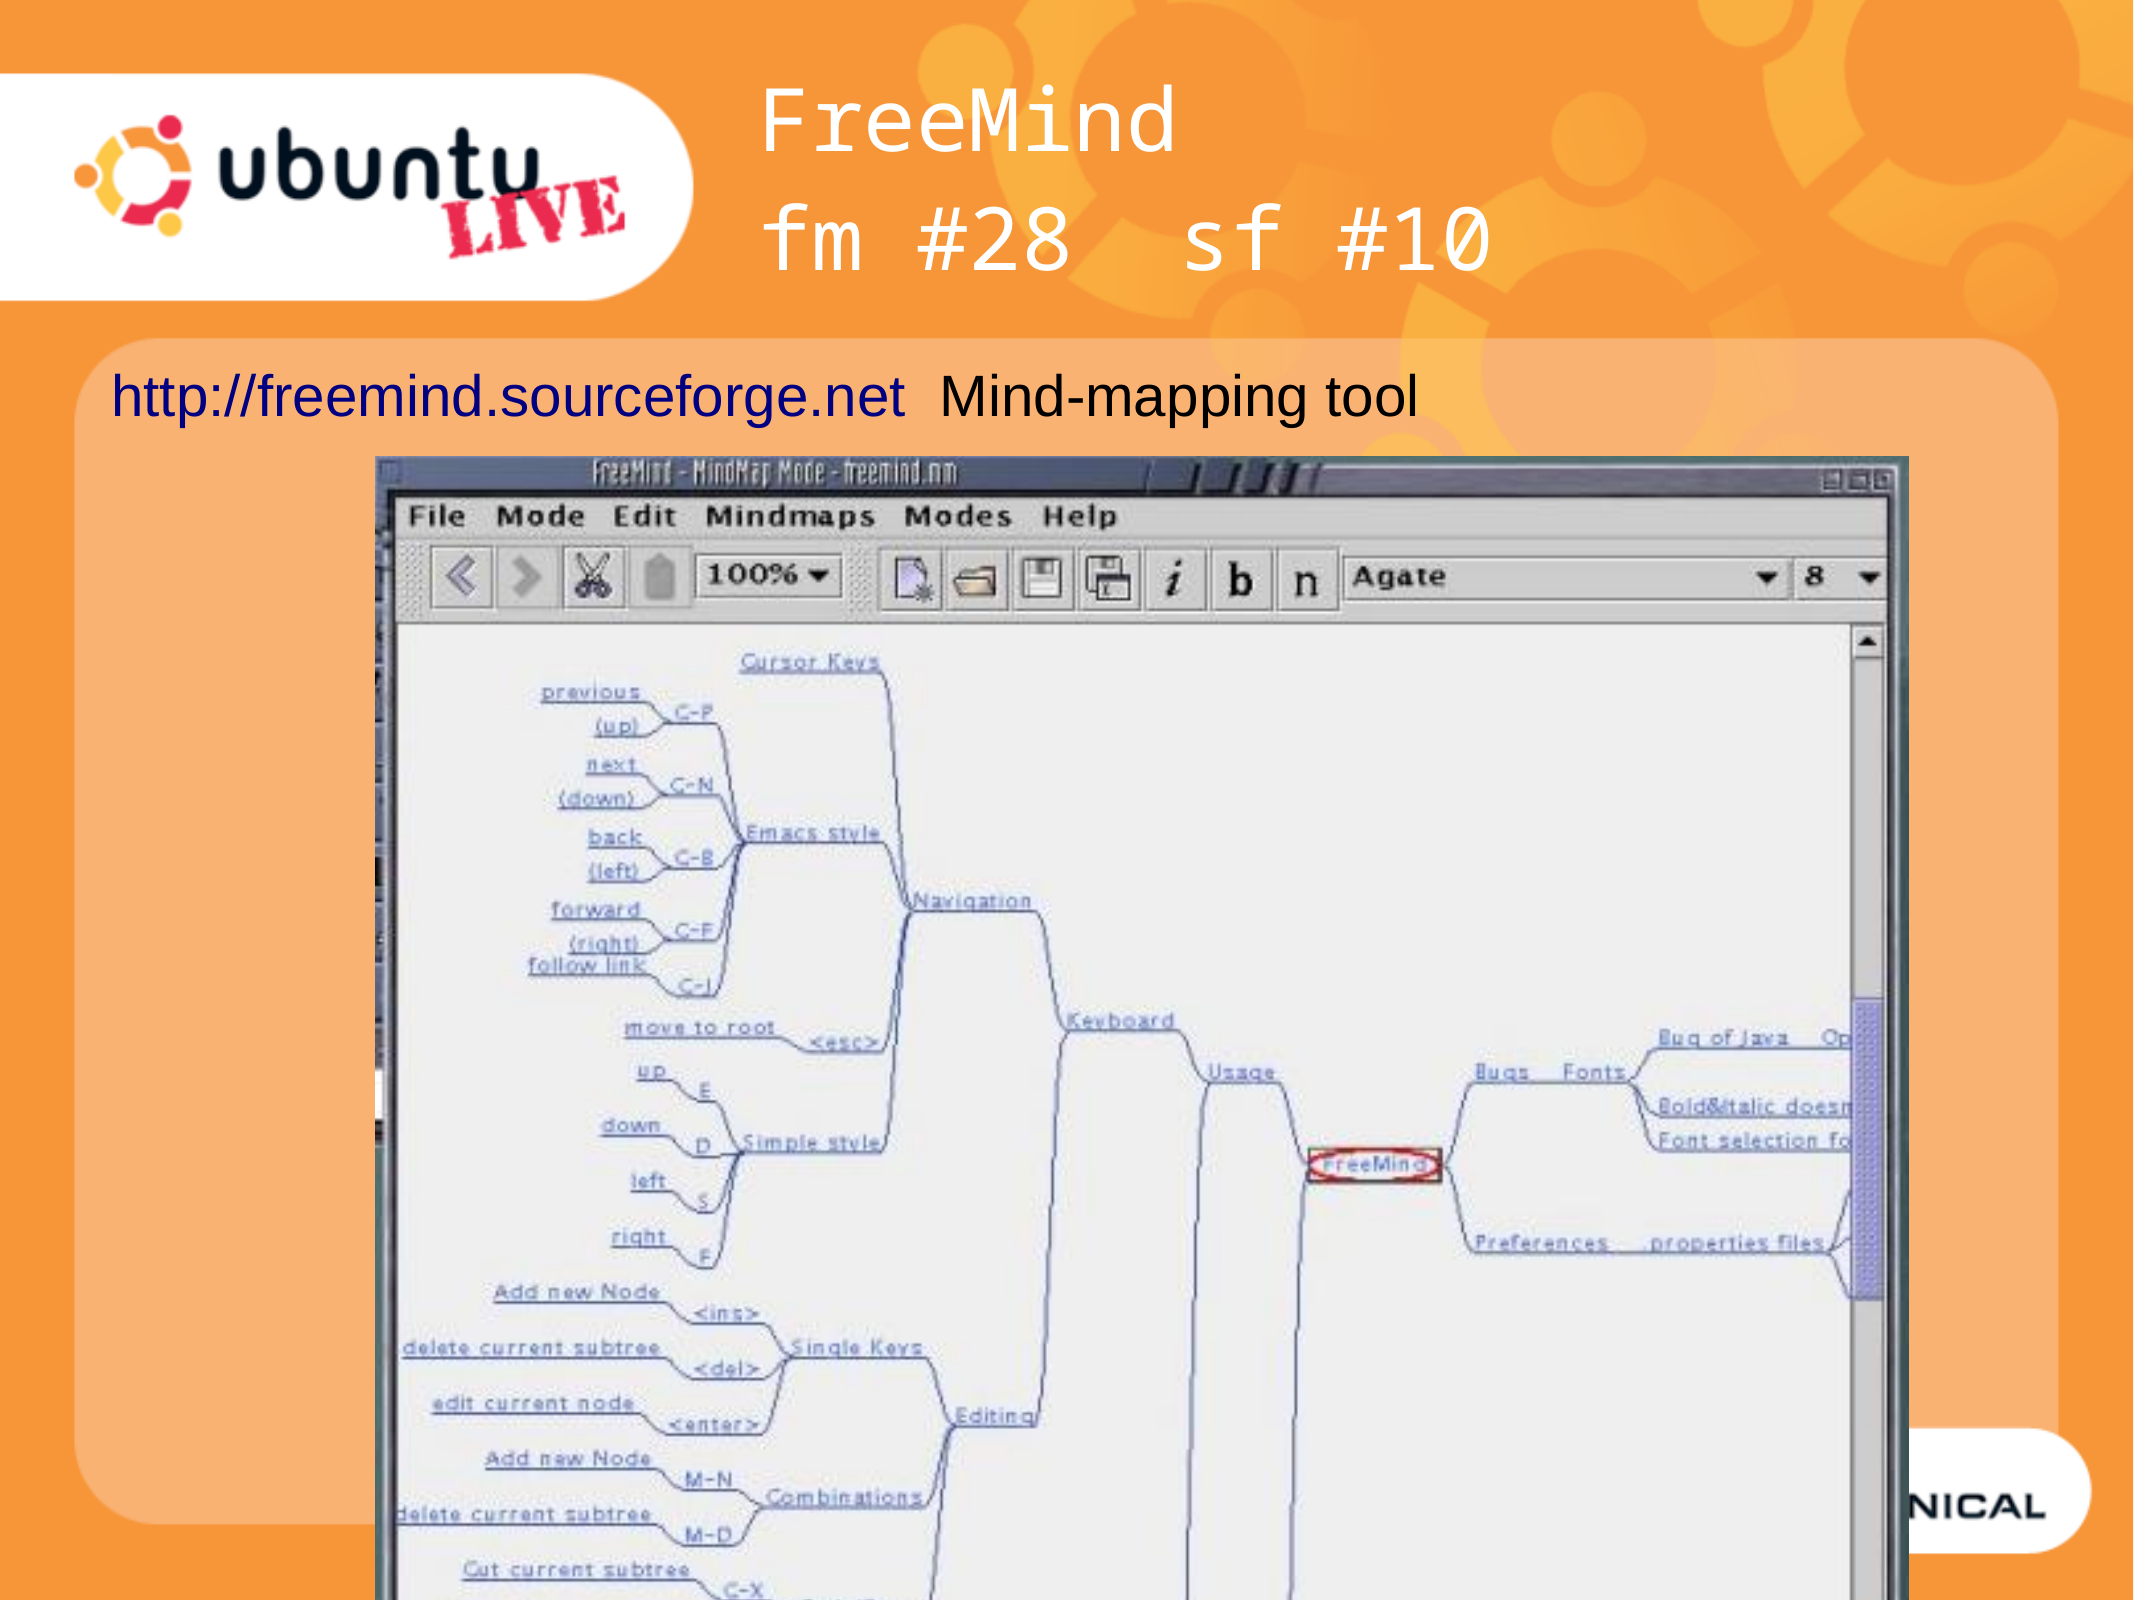

FreeMind
fm #28 sf #10
# http://freemind.sourceforge.net Mind-mapping tool